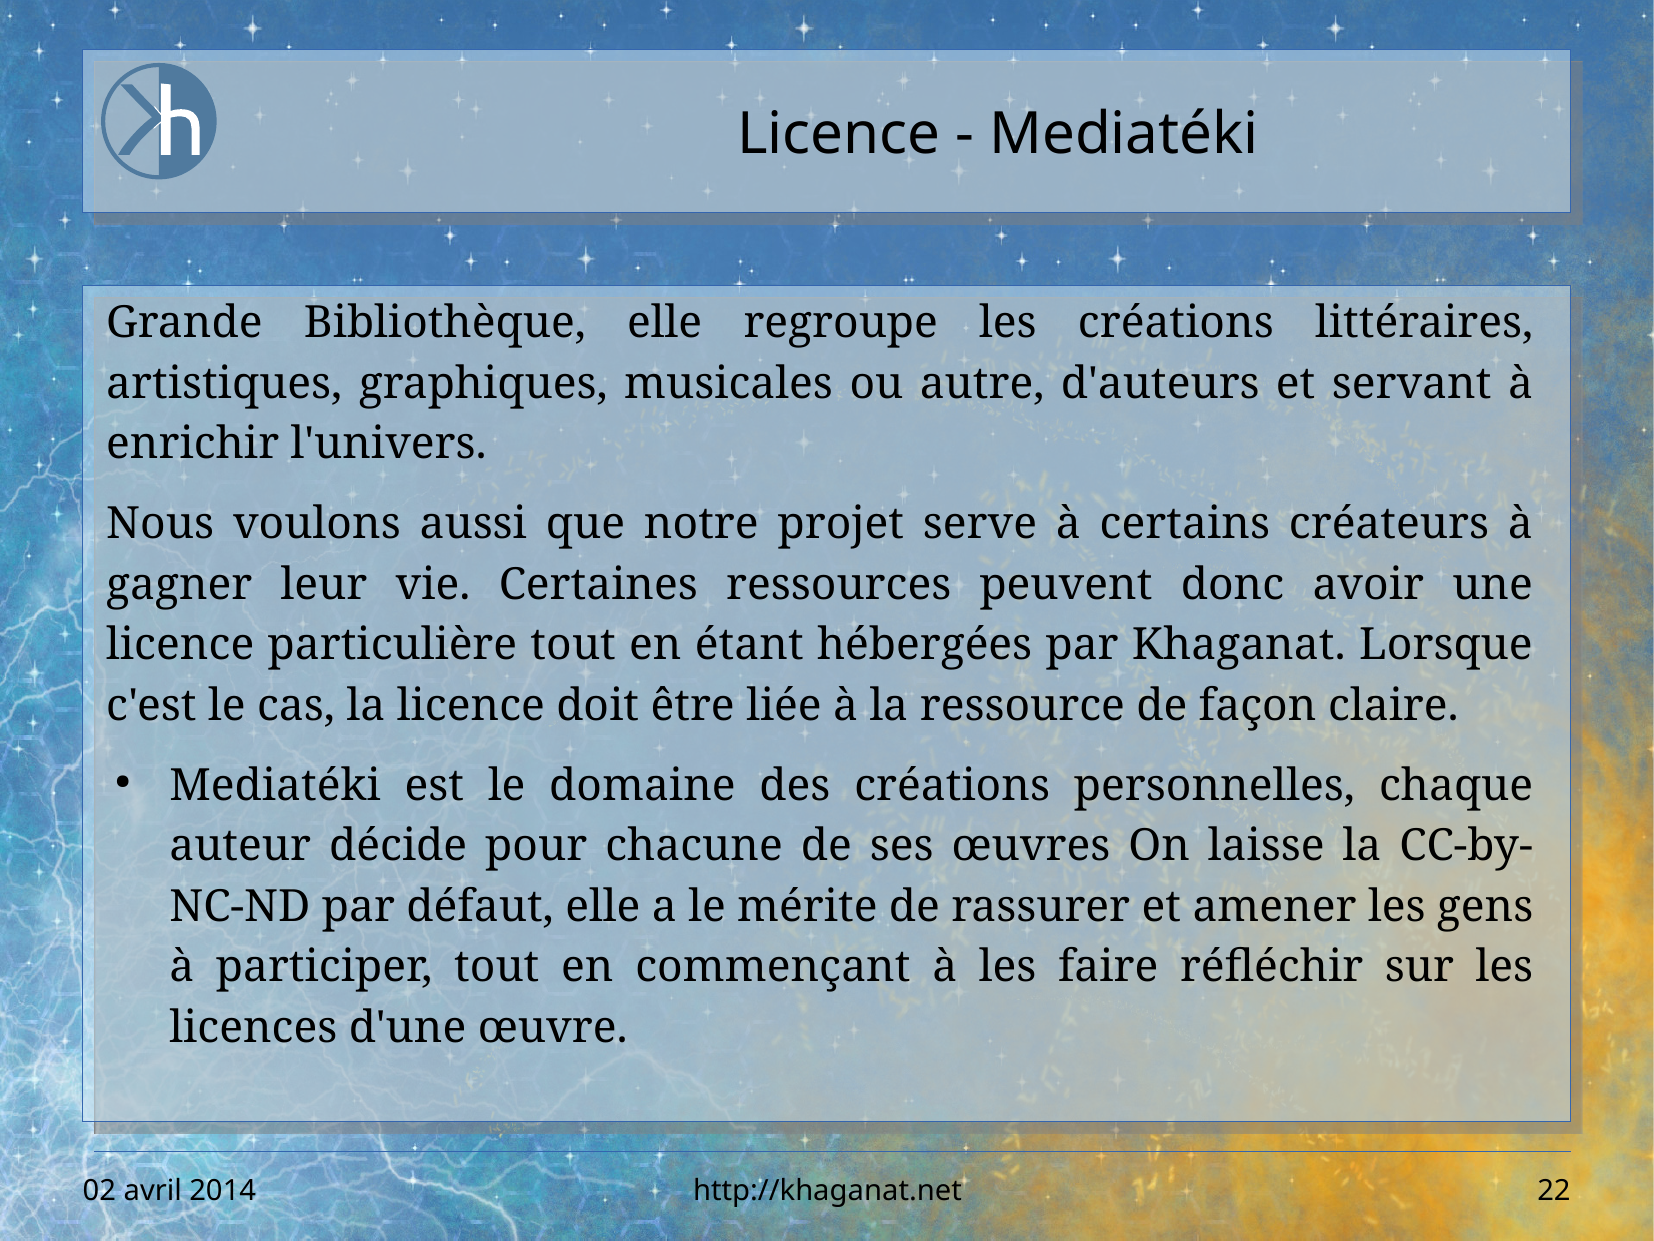

# Licence - Mediatéki
Grande Bibliothèque, elle regroupe les créations littéraires, artistiques, graphiques, musicales ou autre, d'auteurs et servant à enrichir l'univers.
Nous voulons aussi que notre projet serve à certains créateurs à gagner leur vie. Certaines ressources peuvent donc avoir une licence particulière tout en étant hébergées par Khaganat. Lorsque c'est le cas, la licence doit être liée à la ressource de façon claire.
Mediatéki est le domaine des créations personnelles, chaque auteur décide pour chacune de ses œuvres On laisse la CC-by-NC-ND par défaut, elle a le mérite de rassurer et amener les gens à participer, tout en commençant à les faire réfléchir sur les licences d'une œuvre.
02 avril 2014
http://khaganat.net
22